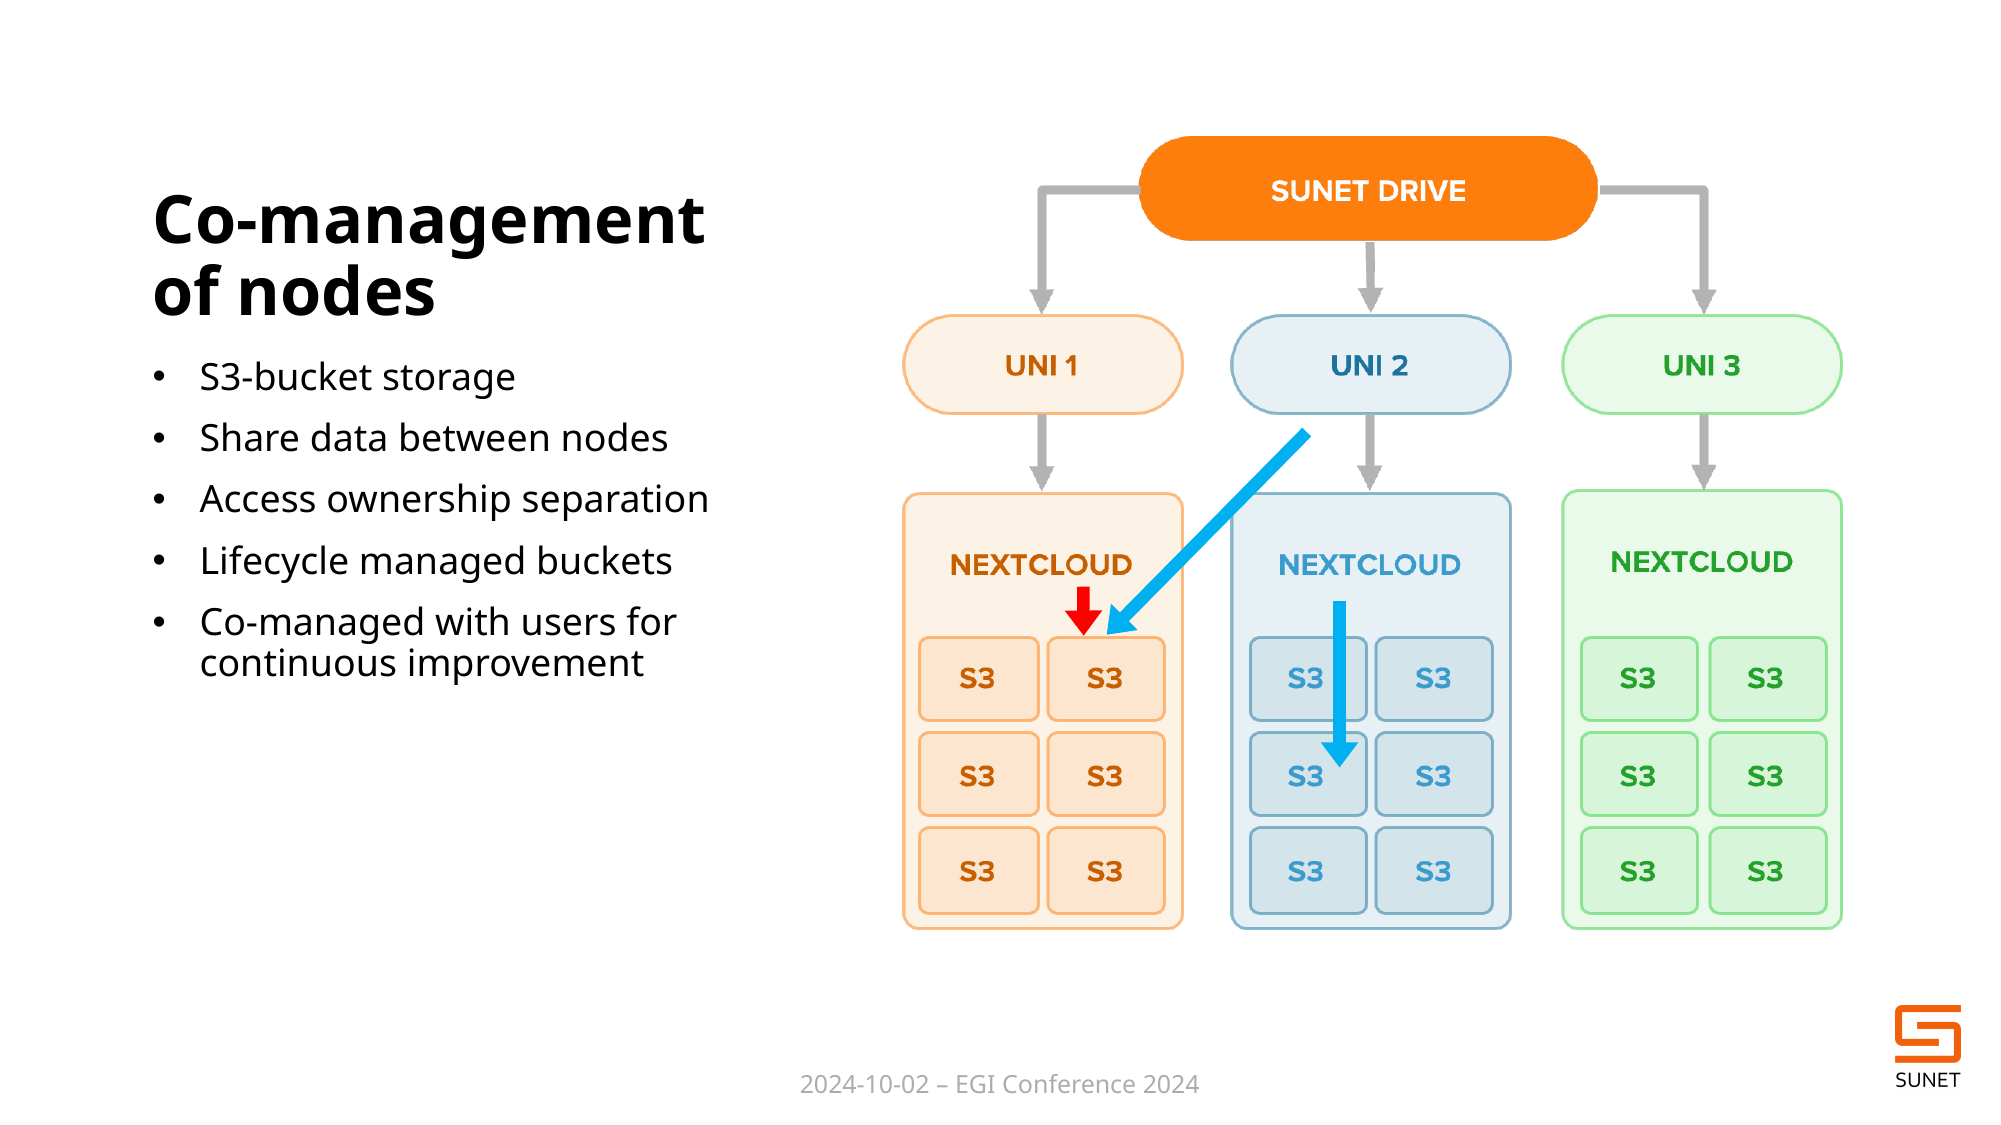

Co-management
of nodes
# S3-bucket storage
Share data between nodes
Access ownership separation
Lifecycle managed buckets
Co-managed with users for continuous improvement
2024-10-02 – EGI Conference 2024